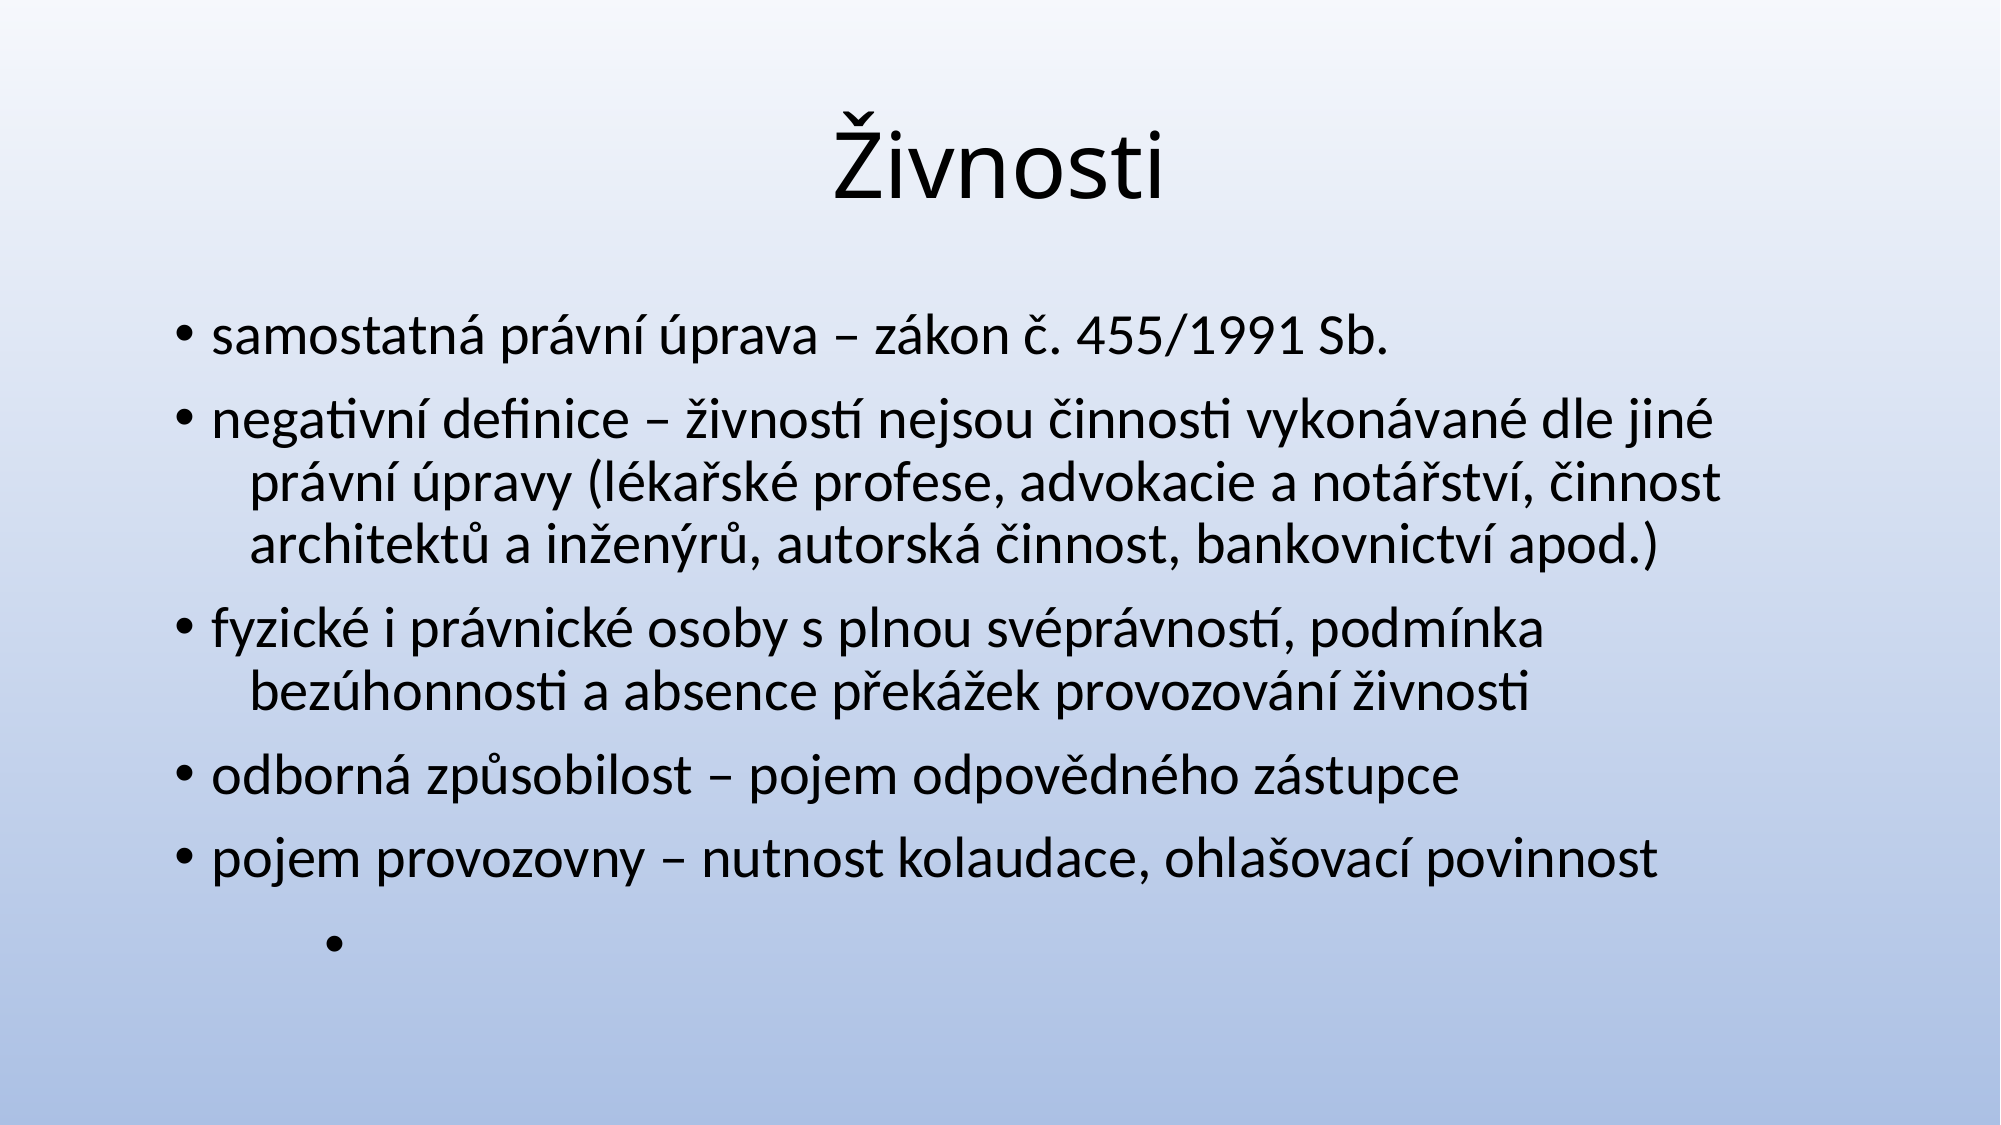

# Živnosti
samostatná právní úprava – zákon č. 455/1991 Sb.
negativní definice – živností nejsou činnosti vykonávané dle jiné právní úpravy (lékařské profese, advokacie a notářství, činnost architektů a inženýrů, autorská činnost, bankovnictví apod.)
fyzické i právnické osoby s plnou svéprávností, podmínka bezúhonnosti a absence překážek provozování živnosti
odborná způsobilost – pojem odpovědného zástupce
pojem provozovny – nutnost kolaudace, ohlašovací povinnost